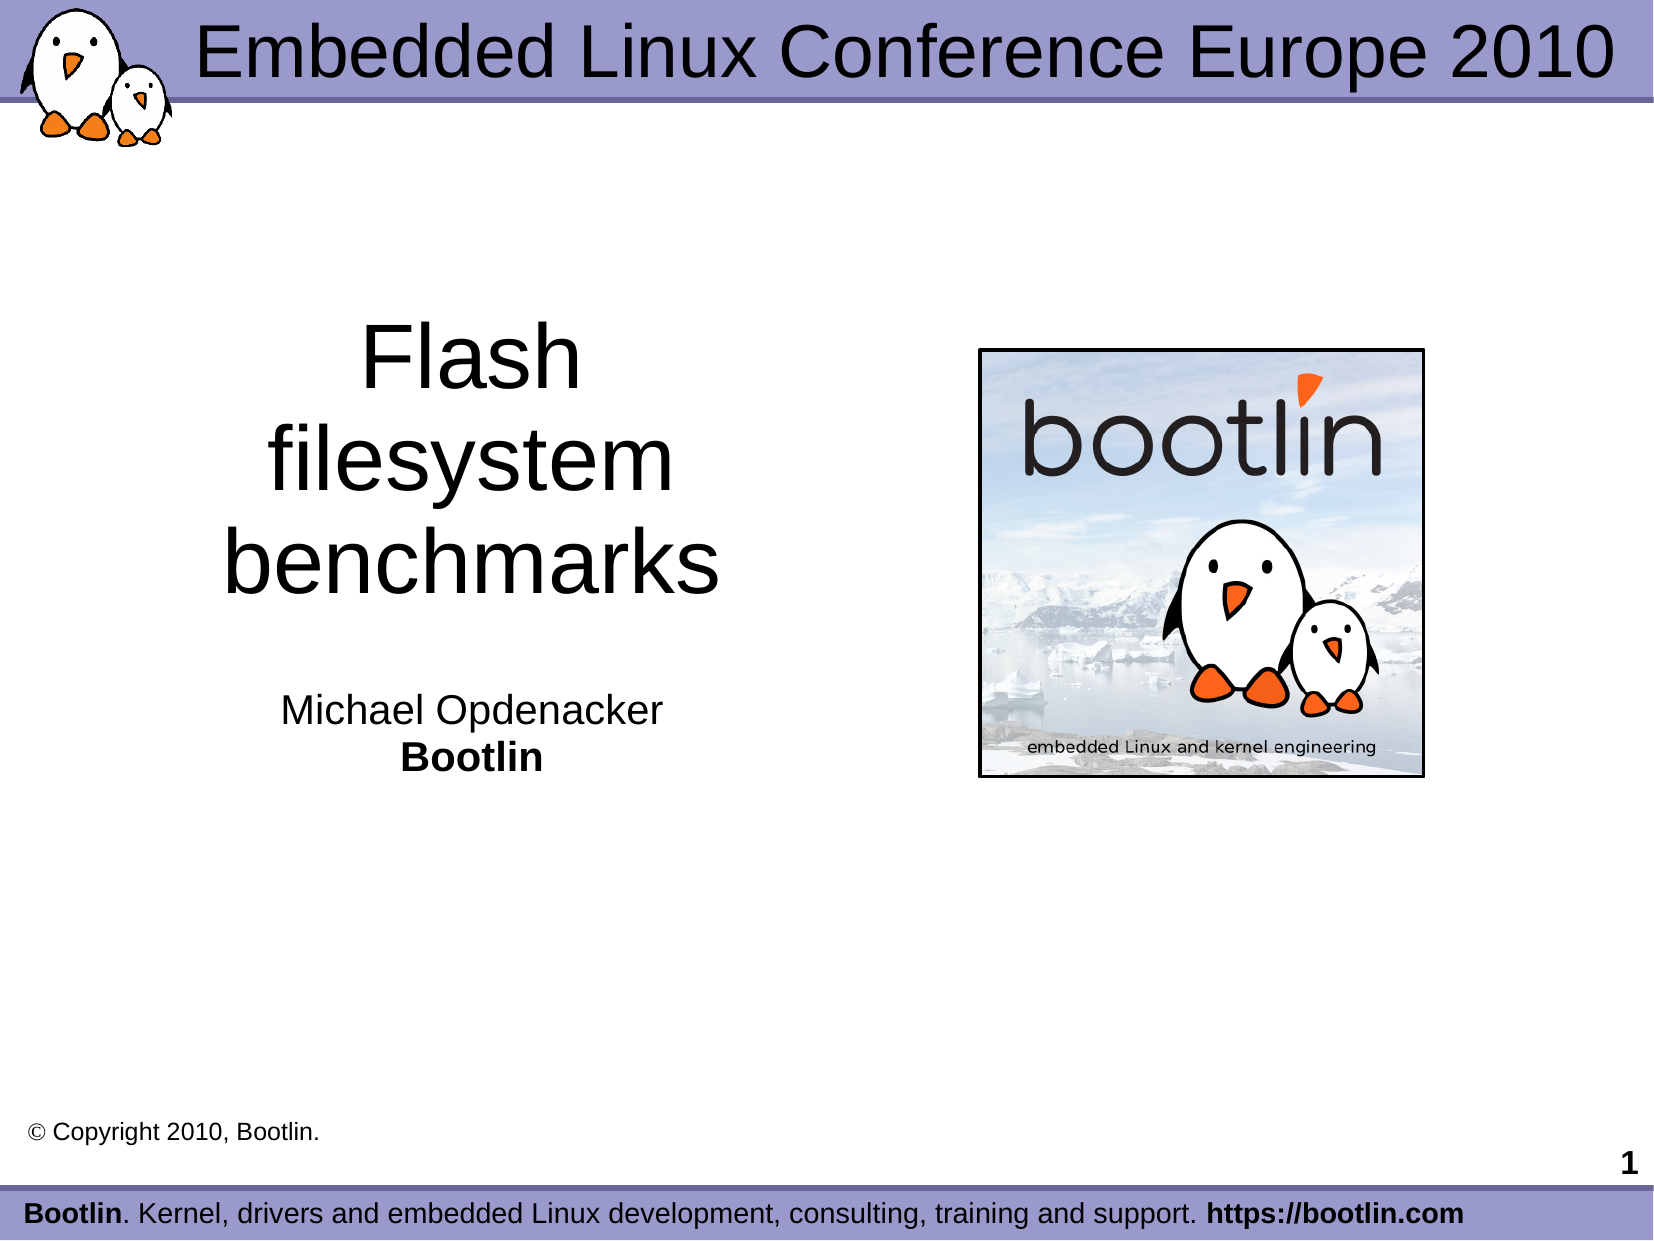

# Embedded Linux Conference Europe 2010
Flash
filesystem
benchmarks
Michael Opdenacker
Bootlin
© Copyright 2010, Bootlin.